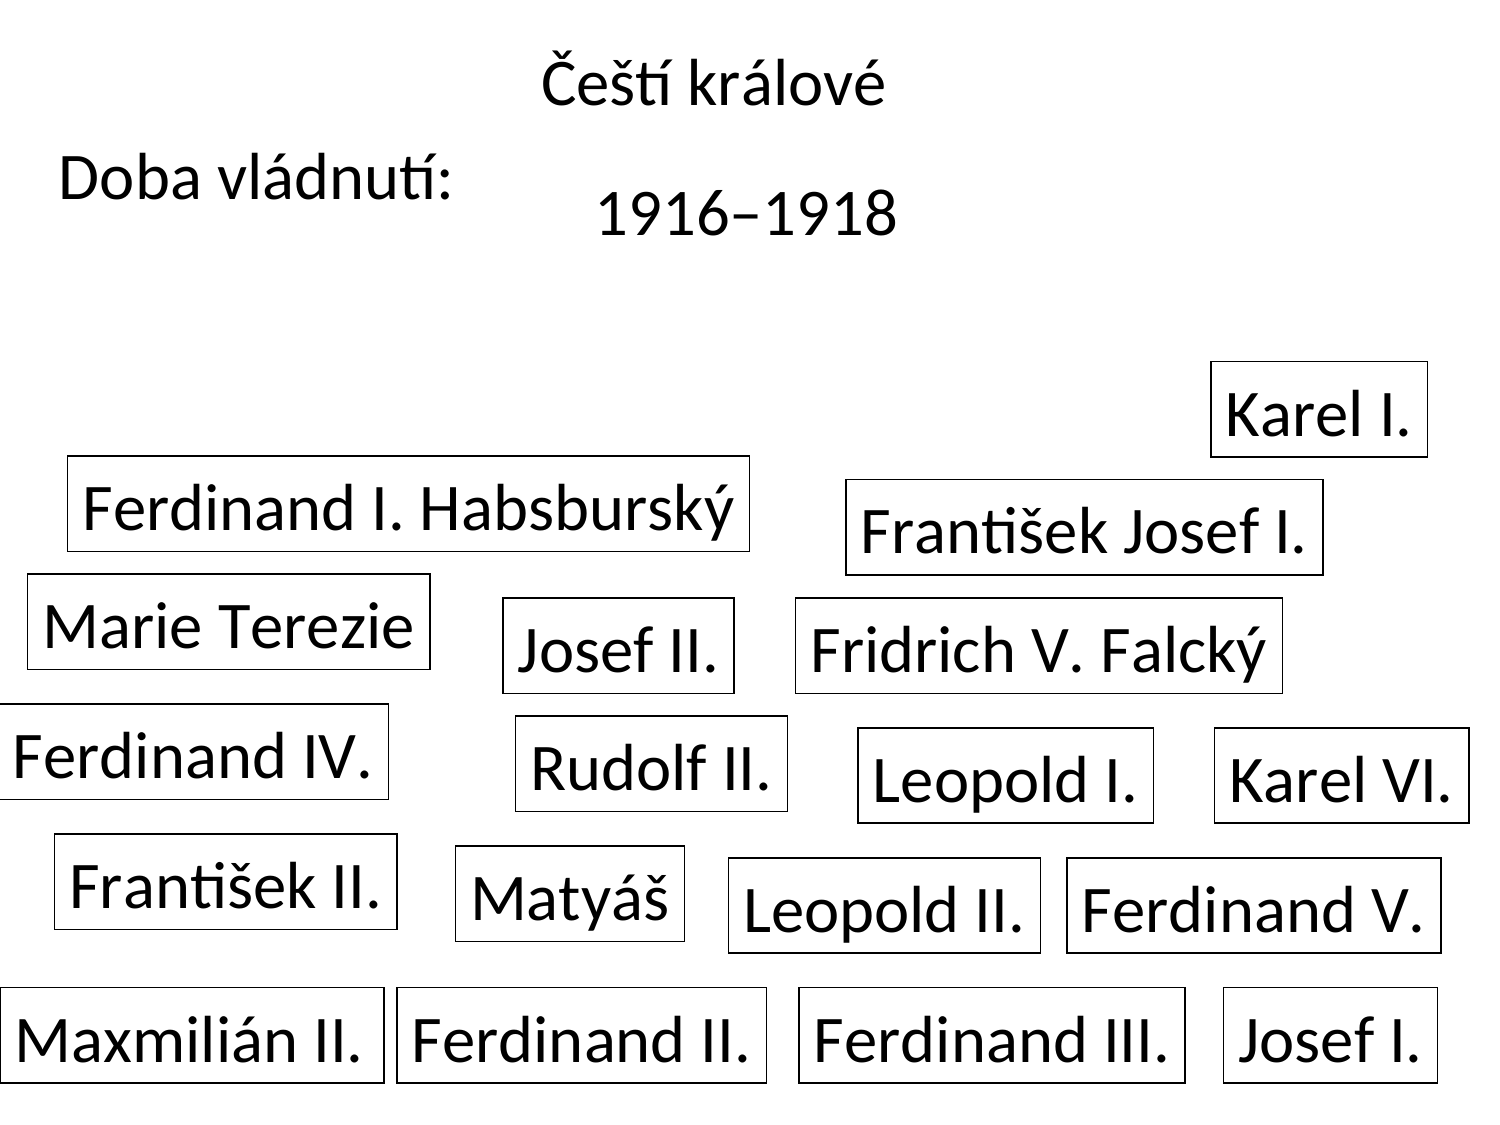

Čeští králové
Doba vládnutí:
 1916–1918
Karel I.
Ferdinand I. Habsburský
František Josef I.
Marie Terezie
Josef II.
Fridrich V. Falcký
Ferdinand IV.
Rudolf II.
Leopold I.
Karel VI.
František II.
Matyáš
Leopold II.
Ferdinand V.
Maxmilián II.
Ferdinand II.
Ferdinand III.
Josef I.